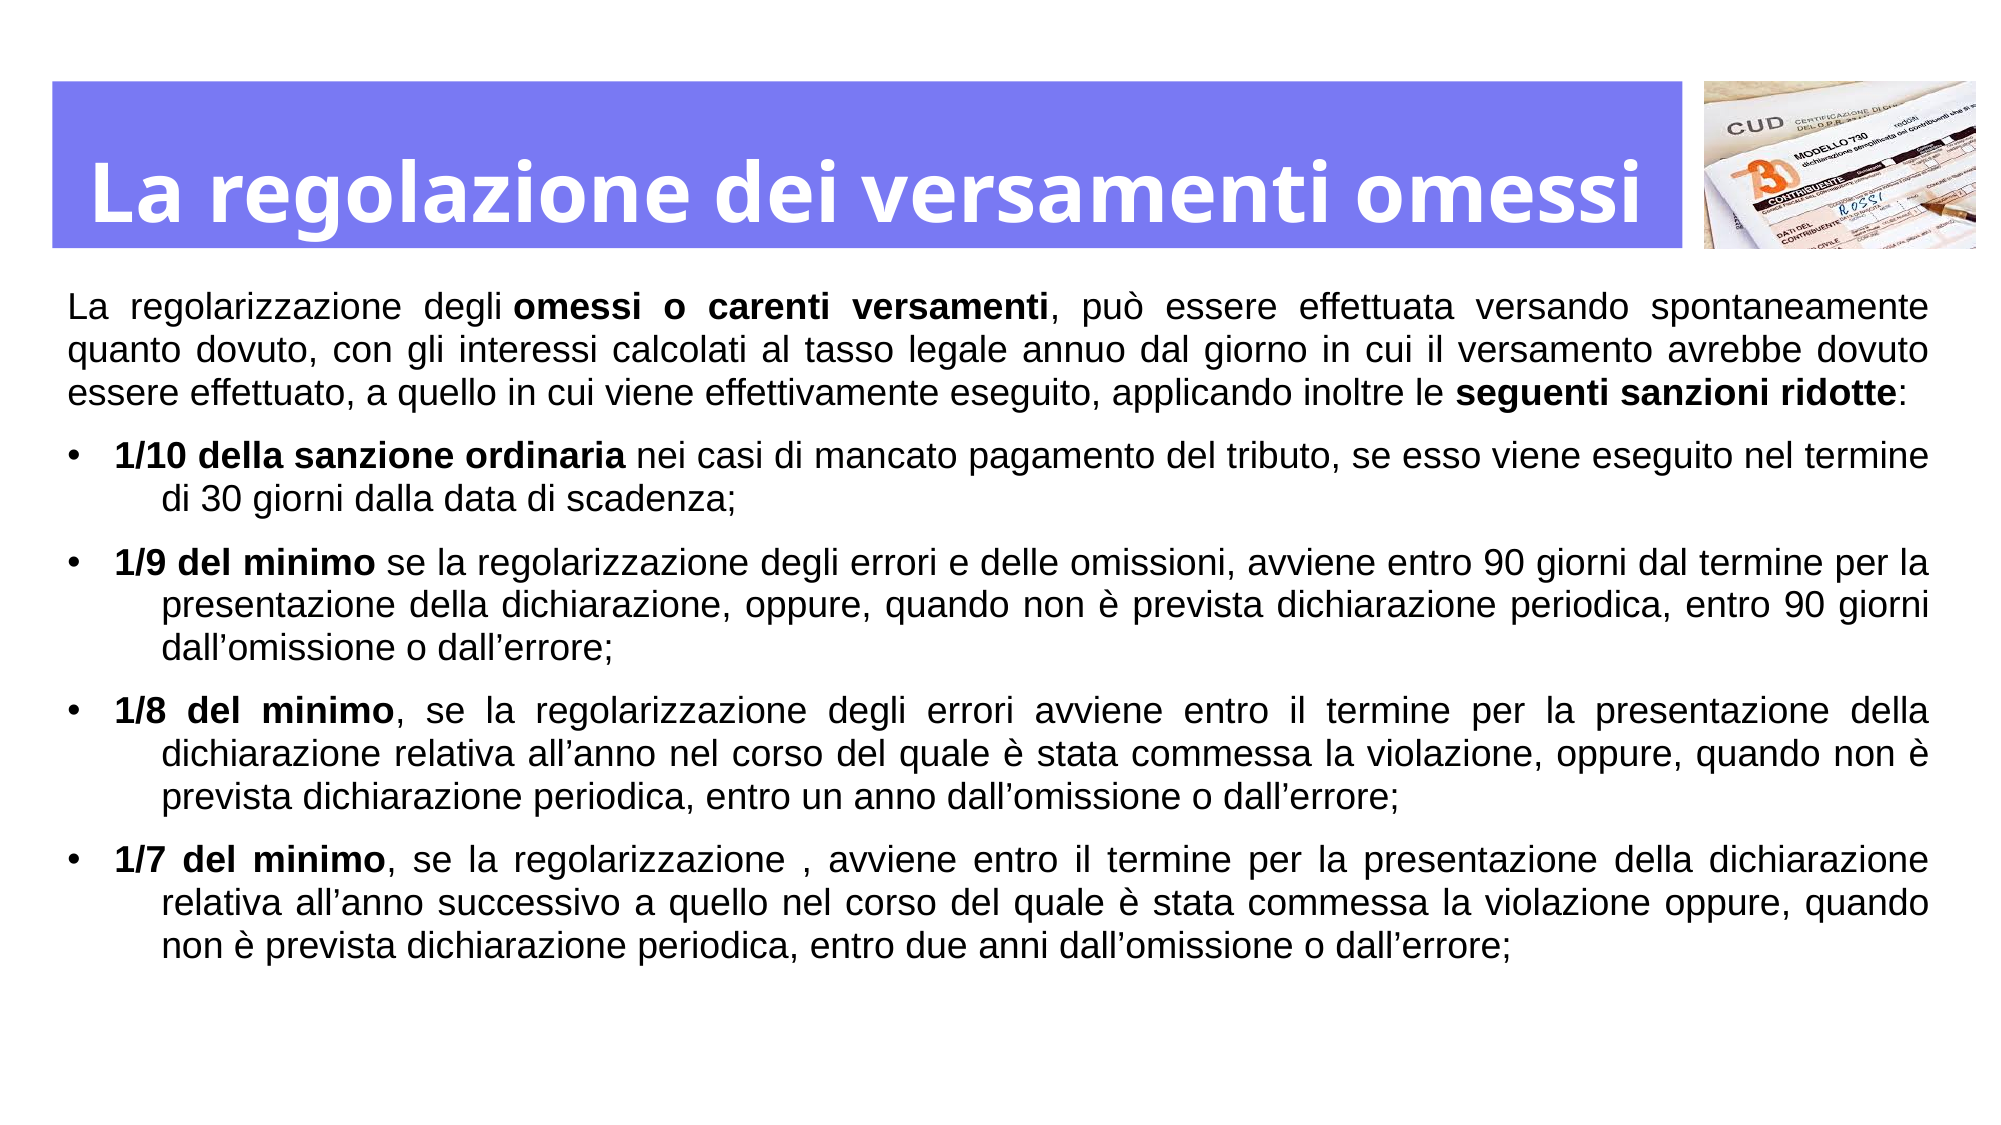

La regolazione dei versamenti omessi
# La regolarizzazione degli omessi o carenti versamenti, può essere effettuata versando spontaneamente quanto dovuto, con gli interessi calcolati al tasso legale annuo dal giorno in cui il versamento avrebbe dovuto essere effettuato, a quello in cui viene effettivamente eseguito, applicando inoltre le seguenti sanzioni ridotte:
1/10 della sanzione ordinaria nei casi di mancato pagamento del tributo, se esso viene eseguito nel termine di 30 giorni dalla data di scadenza;
1/9 del minimo se la regolarizzazione degli errori e delle omissioni, avviene entro 90 giorni dal termine per la presentazione della dichiarazione, oppure, quando non è prevista dichiarazione periodica, entro 90 giorni dall’omissione o dall’errore;
1/8 del minimo, se la regolarizzazione degli errori avviene entro il termine per la presentazione della dichiarazione relativa all’anno nel corso del quale è stata commessa la violazione, oppure, quando non è prevista dichiarazione periodica, entro un anno dall’omissione o dall’errore;
1/7 del minimo, se la regolarizzazione , avviene entro il termine per la presentazione della dichiarazione relativa all’anno successivo a quello nel corso del quale è stata commessa la violazione oppure, quando non è prevista dichiarazione periodica, entro due anni dall’omissione o dall’errore;